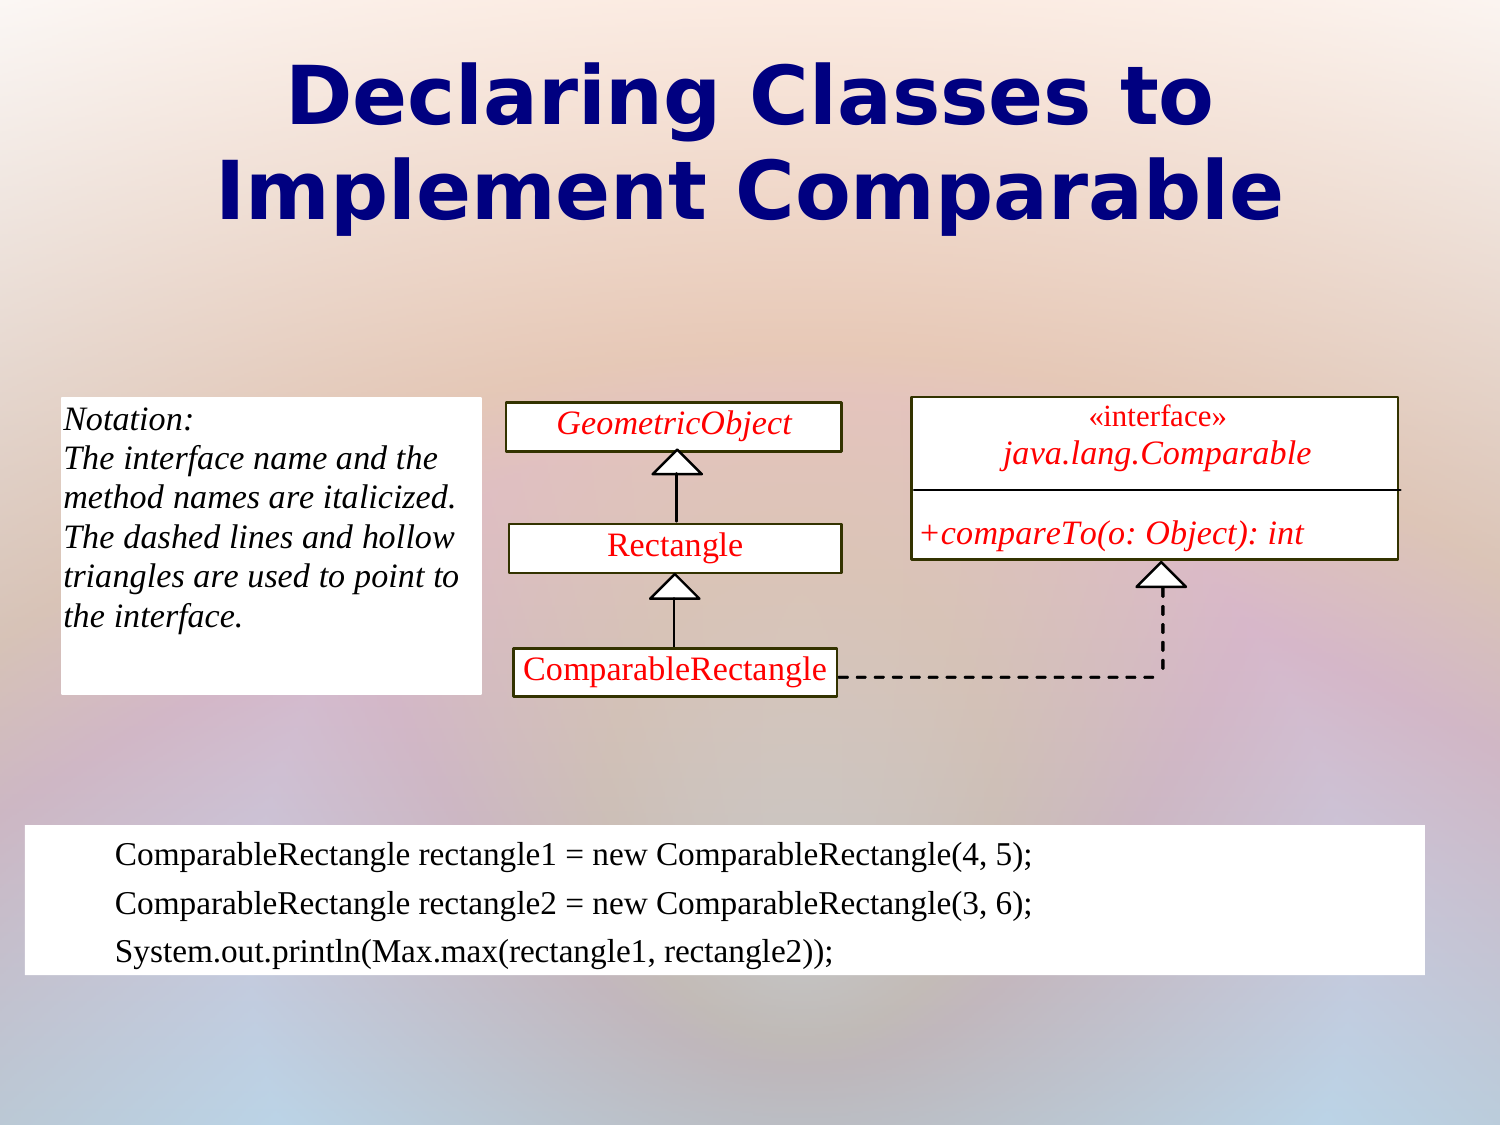

# Declaring Classes to Implement Comparable
ComparableRectangle rectangle1 = new ComparableRectangle(4, 5);
ComparableRectangle rectangle2 = new ComparableRectangle(3, 6);
System.out.println(Max.max(rectangle1, rectangle2));
Liang, Introduction to Java Programming, Seventh Edition, (c) 2009 Pearson Education, Inc. All rights reserved. 0136012671
20